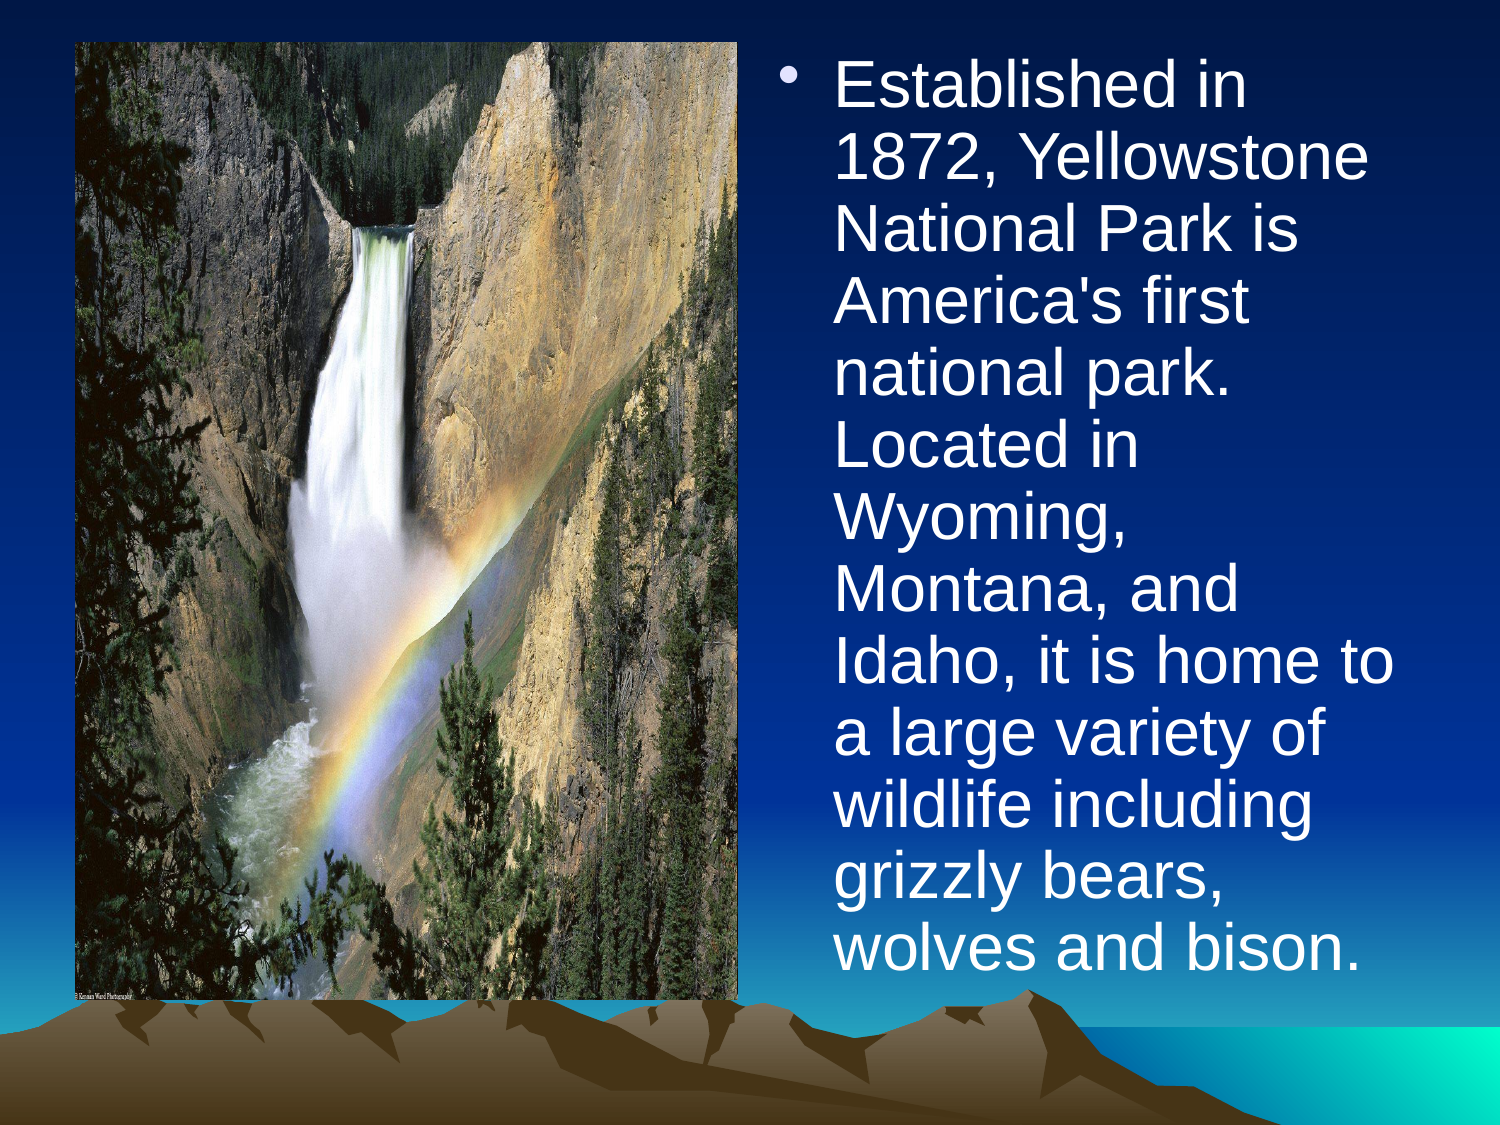

#
Established in 1872, Yellowstone National Park is America's first national park. Located in Wyoming, Montana, and Idaho, it is home to a large variety of wildlife including grizzly bears, wolves and bison.